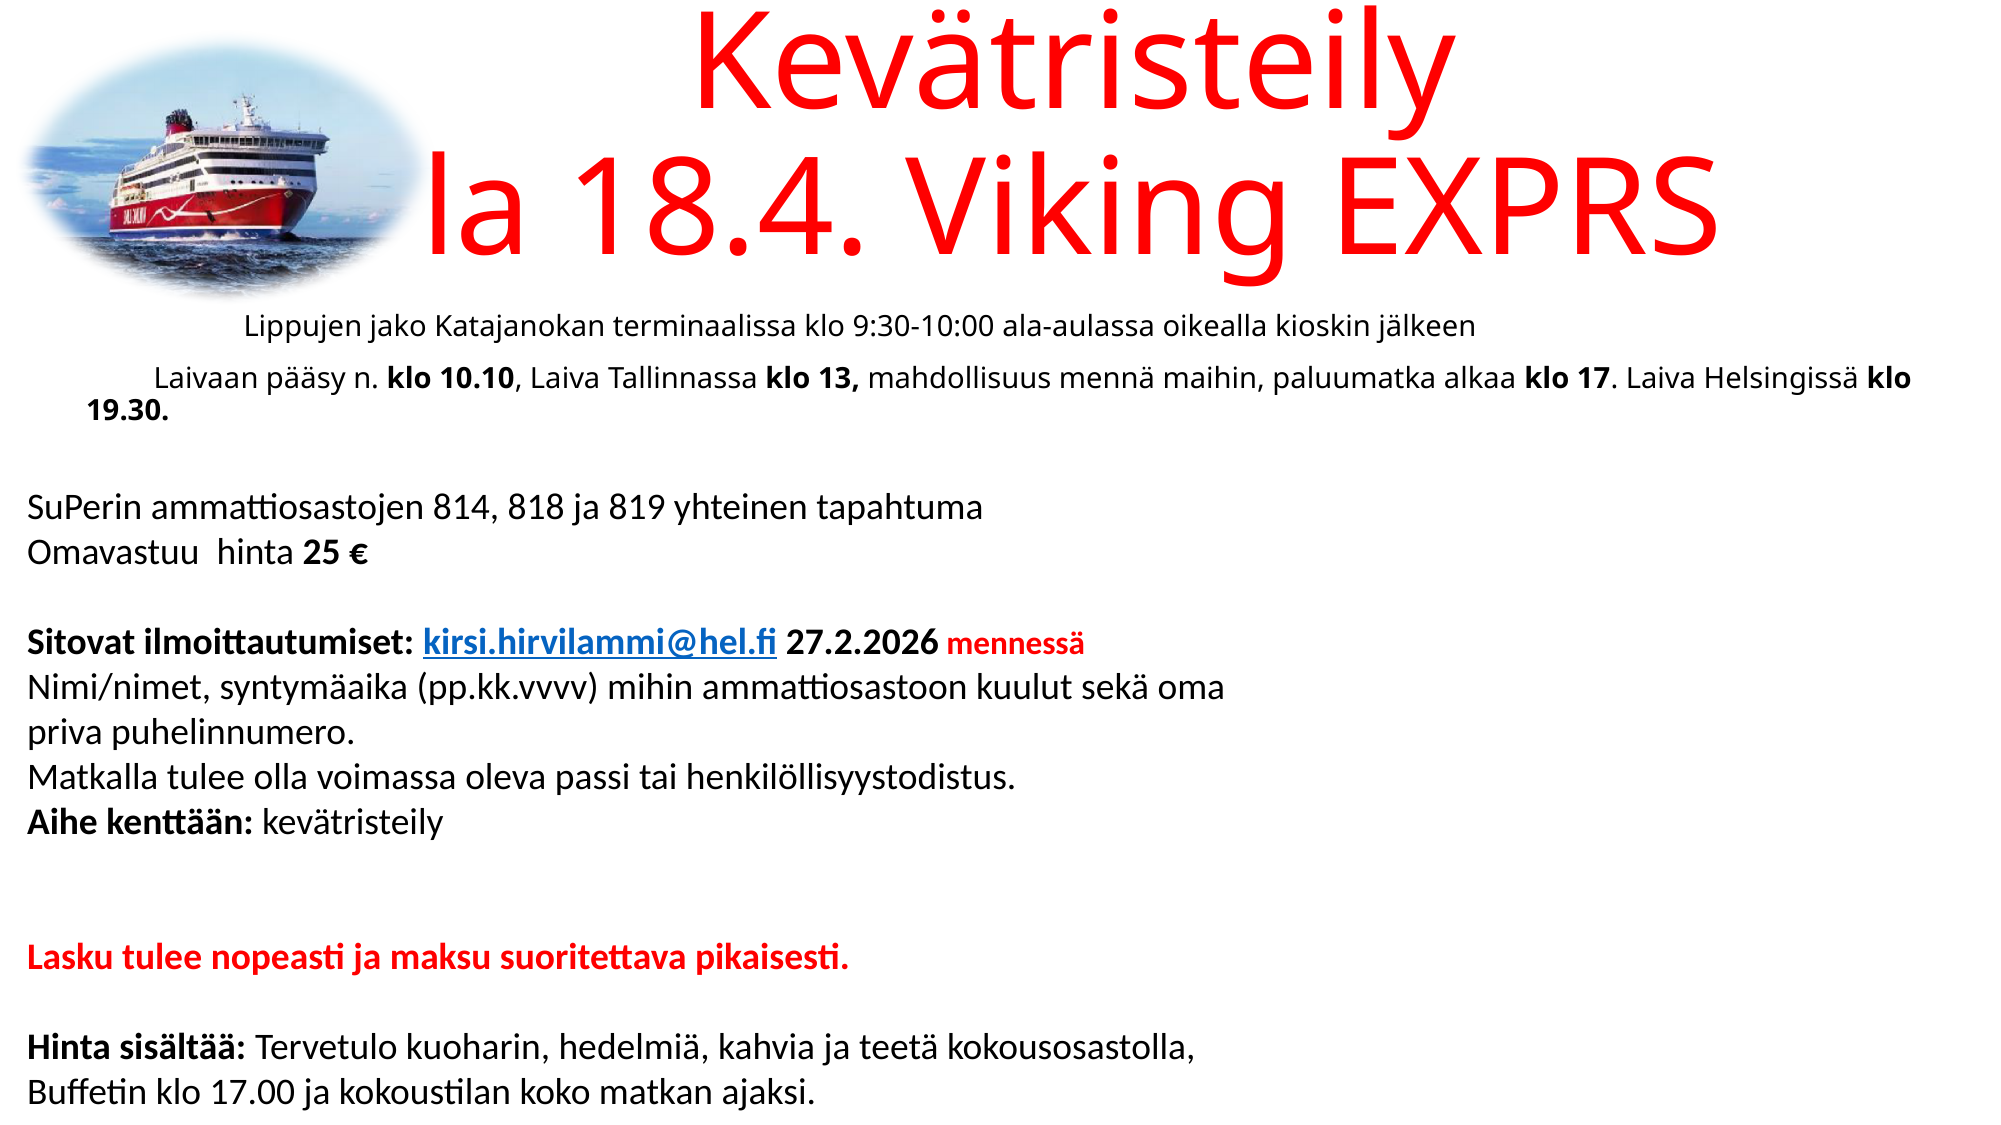

# Kevätristeily la 18.4. Viking EXPRS
 Lippujen jako Katajanokan terminaalissa klo 9:30-10:00 ala-aulassa oikealla kioskin jälkeen
 Laivaan pääsy n. klo 10.10, Laiva Tallinnassa klo 13, mahdollisuus mennä maihin, paluumatka alkaa klo 17. Laiva Helsingissä klo 19.30.
SuPerin ammattiosastojen 814, 818 ja 819 yhteinen tapahtuma
Omavastuu hinta 25 €
Sitovat ilmoittautumiset: kirsi.hirvilammi@hel.fi 27.2.2026 mennessä
Nimi/nimet, syntymäaika (pp.kk.vvvv) mihin ammattiosastoon kuulut sekä oma priva puhelinnumero.
Matkalla tulee olla voimassa oleva passi tai henkilöllisyystodistus.
Aihe kenttään: kevätristeily
Lasku tulee nopeasti ja maksu suoritettava pikaisesti.
Hinta sisältää: Tervetulo kuoharin, hedelmiä, kahvia ja teetä kokousosastolla,
Buffetin klo 17.00 ja kokoustilan koko matkan ajaksi.